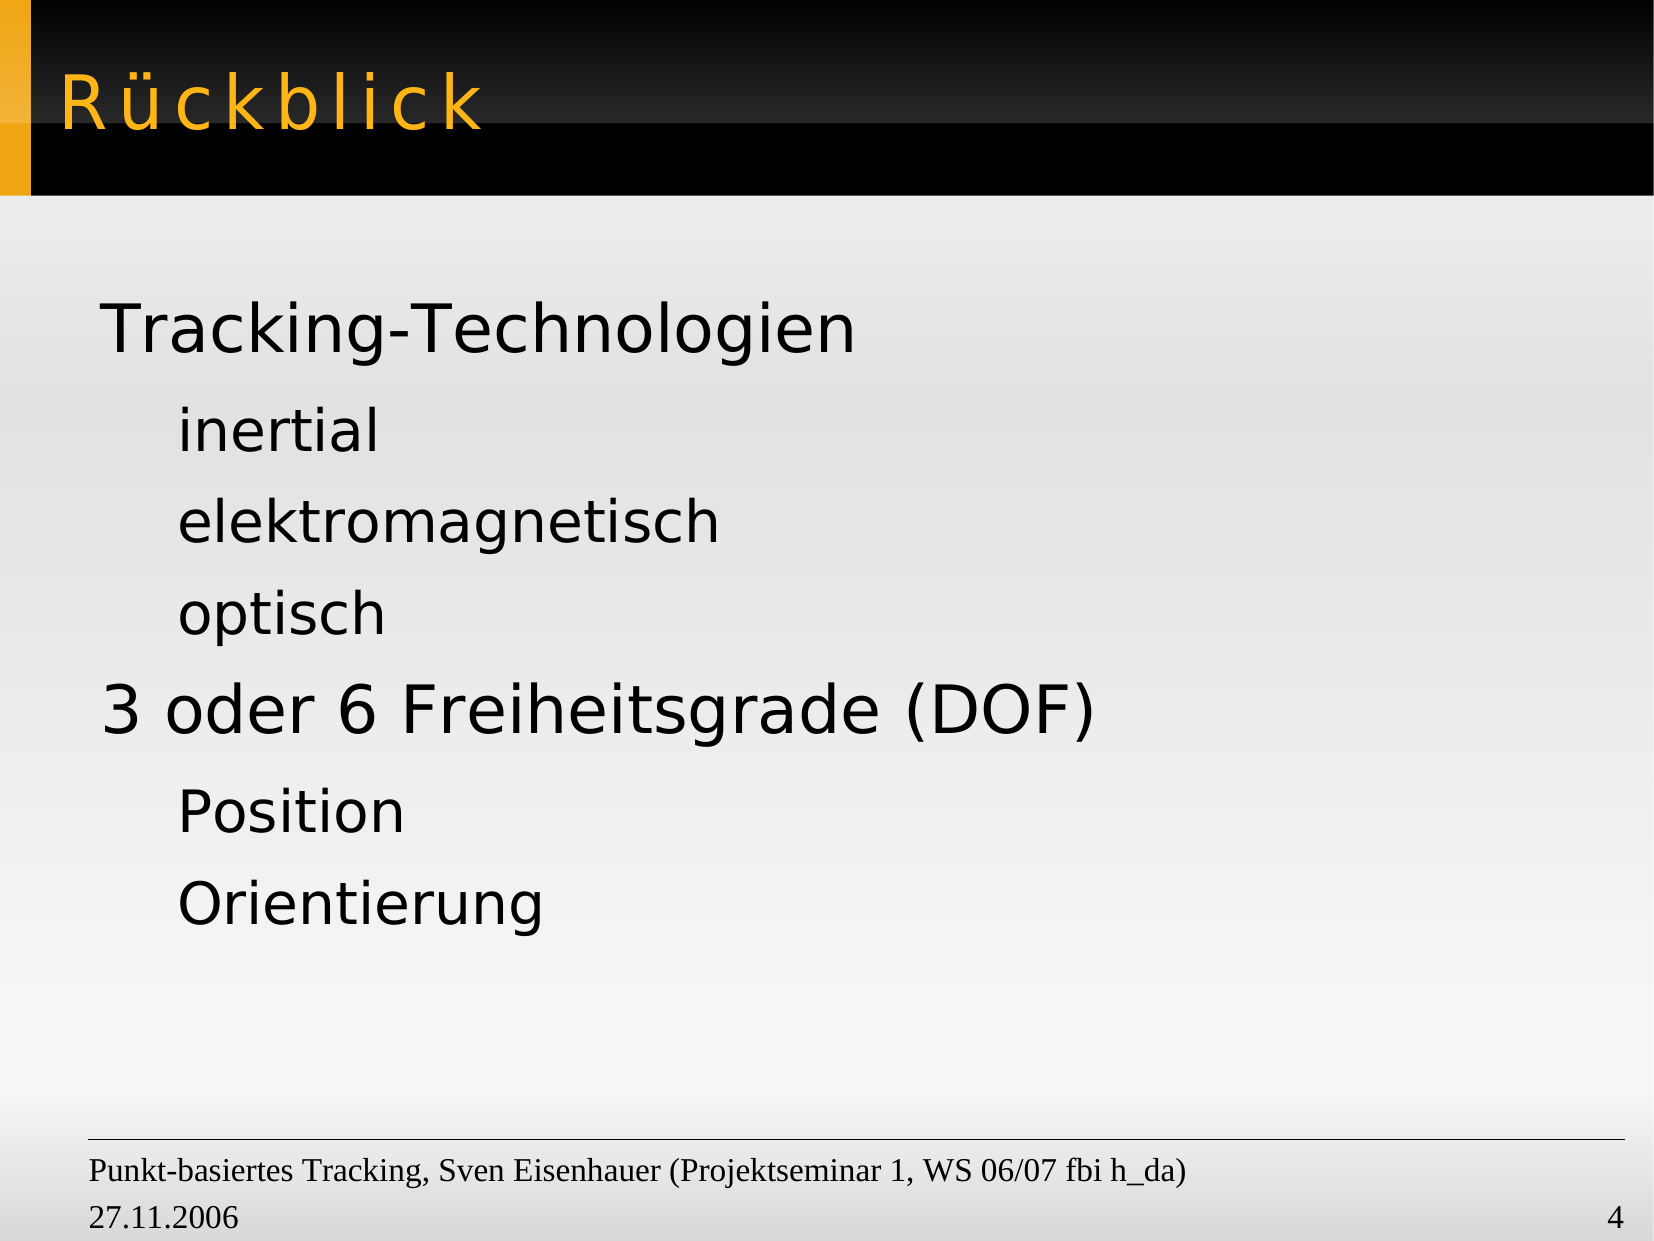

# Rückblick
Tracking-Technologien
inertial
elektromagnetisch
optisch
3 oder 6 Freiheitsgrade (DOF)
Position
Orientierung
Punkt-basiertes Tracking, Sven Eisenhauer (Projektseminar 1, WS 06/07 fbi h_da)
27.11.2006
4